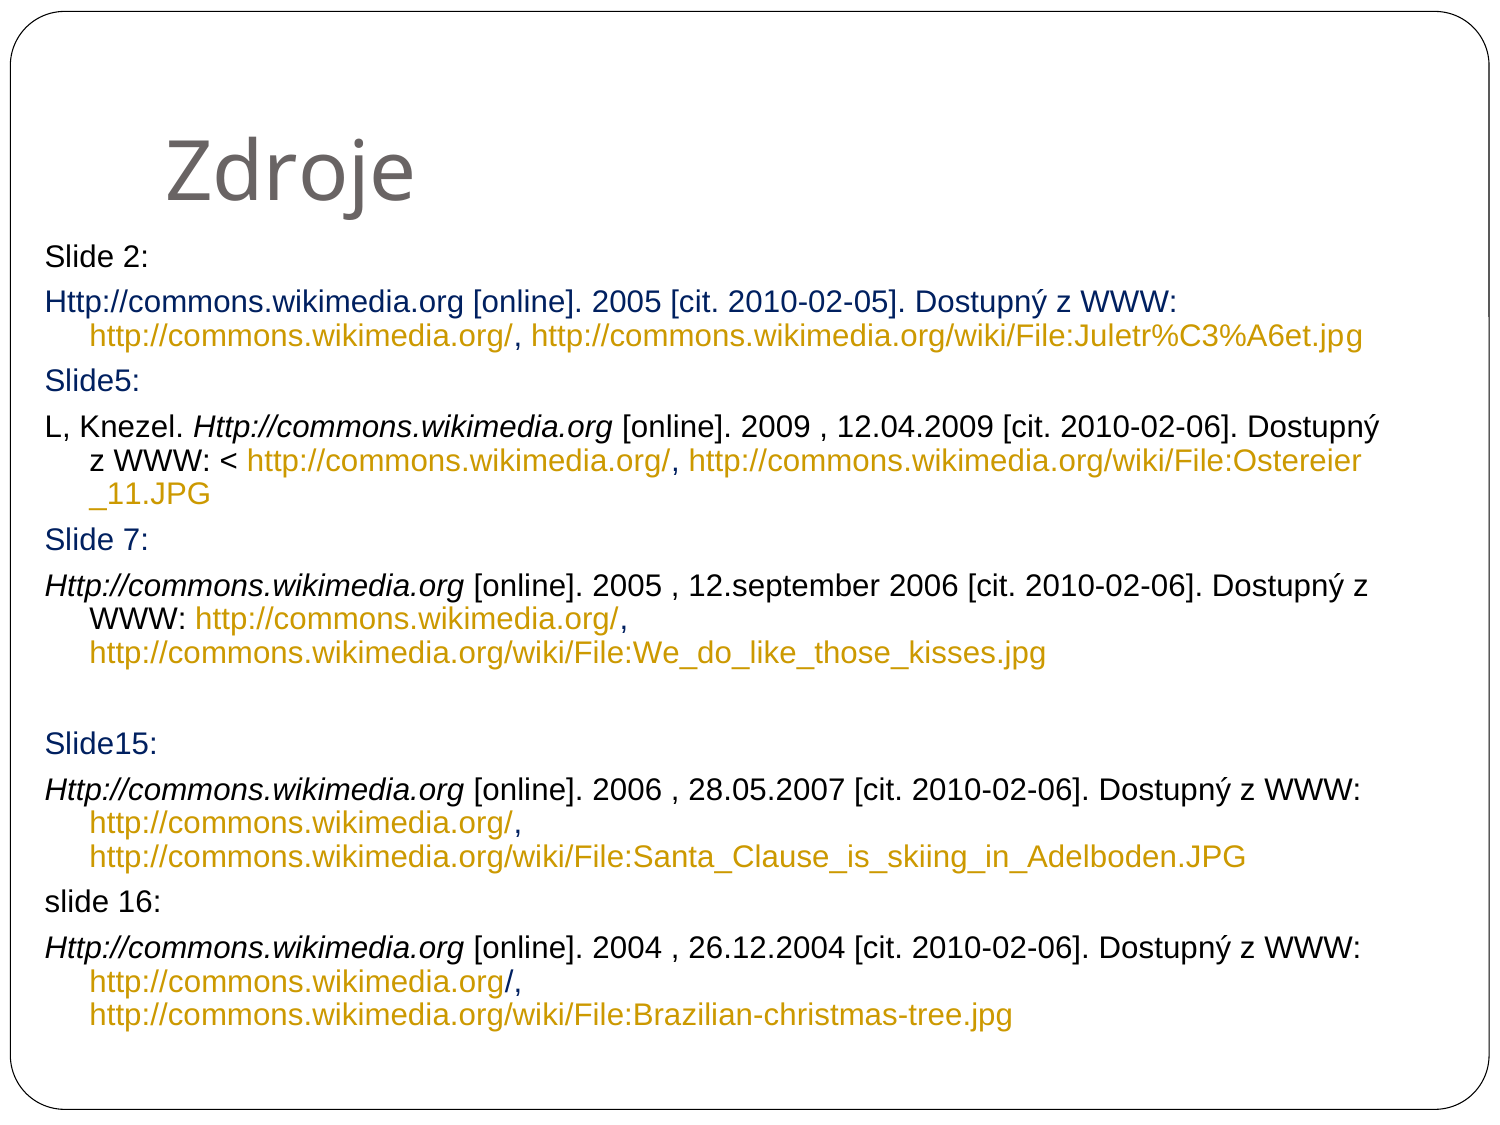

# Zdroje
Slide 2:
Http://commons.wikimedia.org [online]. 2005 [cit. 2010-02-05]. Dostupný z WWW: http://commons.wikimedia.org/, http://commons.wikimedia.org/wiki/File:Juletr%C3%A6et.jpg
Slide5:
L, Knezel. Http://commons.wikimedia.org [online]. 2009 , 12.04.2009 [cit. 2010-02-06]. Dostupný z WWW: < http://commons.wikimedia.org/, http://commons.wikimedia.org/wiki/File:Ostereier_11.JPG
Slide 7:
Http://commons.wikimedia.org [online]. 2005 , 12.september 2006 [cit. 2010-02-06]. Dostupný z WWW: http://commons.wikimedia.org/, http://commons.wikimedia.org/wiki/File:We_do_like_those_kisses.jpg
Slide15:
Http://commons.wikimedia.org [online]. 2006 , 28.05.2007 [cit. 2010-02-06]. Dostupný z WWW: http://commons.wikimedia.org/, http://commons.wikimedia.org/wiki/File:Santa_Clause_is_skiing_in_Adelboden.JPG
slide 16:
Http://commons.wikimedia.org [online]. 2004 , 26.12.2004 [cit. 2010-02-06]. Dostupný z WWW: http://commons.wikimedia.org/, http://commons.wikimedia.org/wiki/File:Brazilian-christmas-tree.jpg